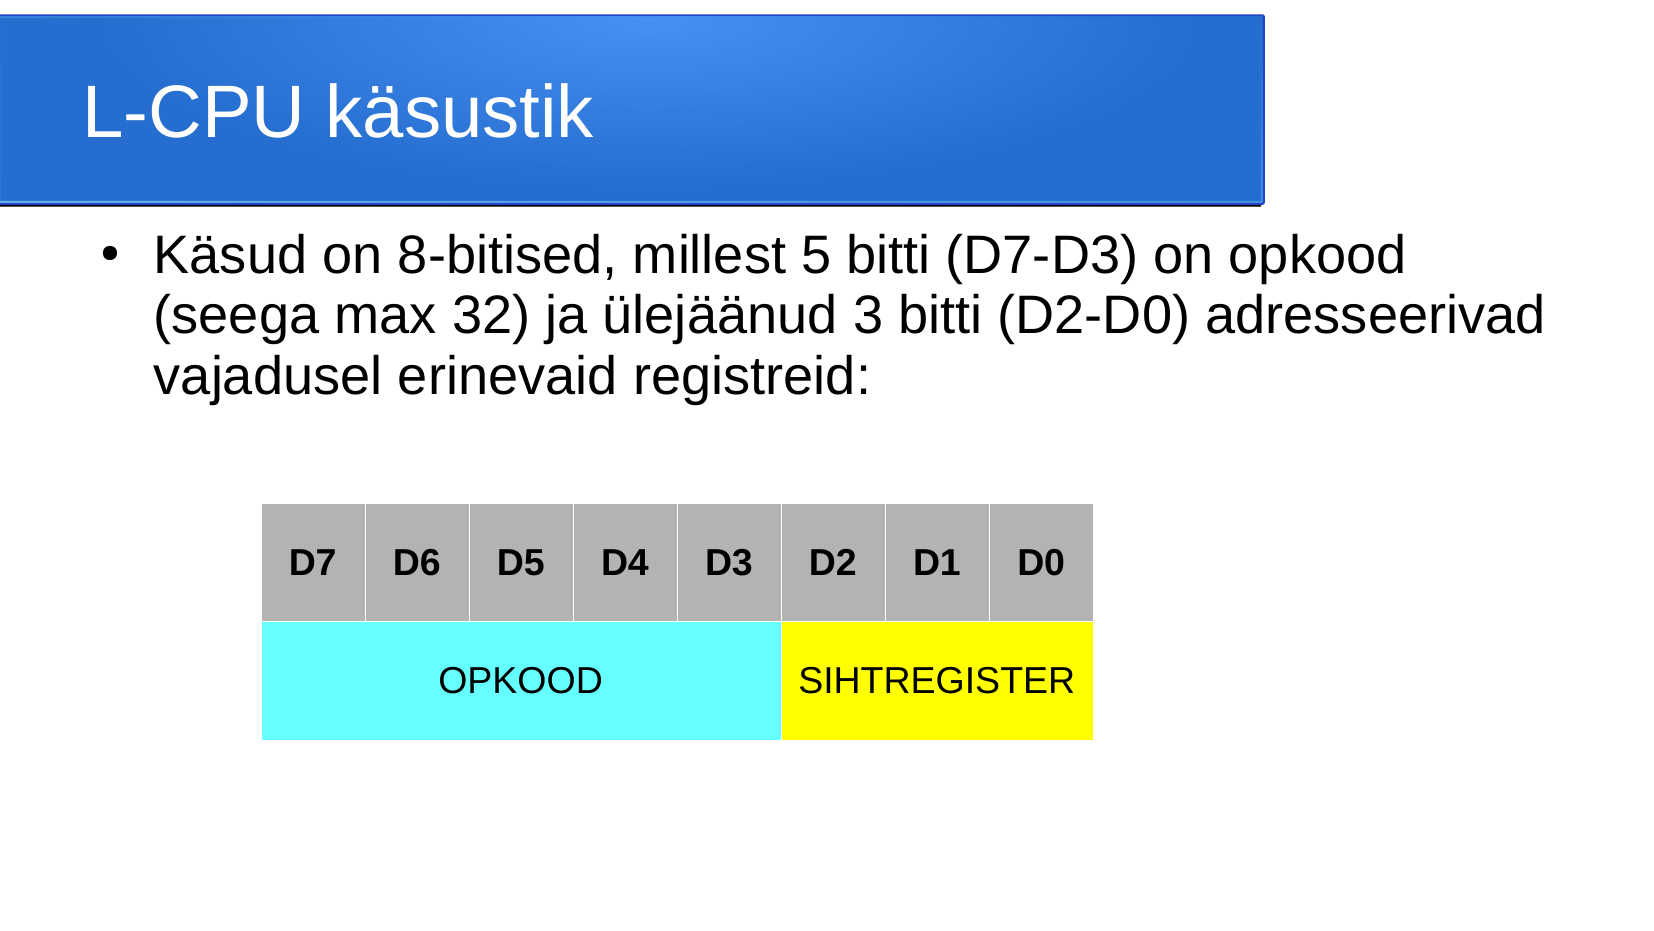

# L-CPU käsustik
Käsud on 8-bitised, millest 5 bitti (D7-D3) on opkood (seega max 32) ja ülejäänud 3 bitti (D2-D0) adresseerivad vajadusel erinevaid registreid:
| D7 | D6 | D5 | D4 | D3 | D2 | D1 | D0 |
| --- | --- | --- | --- | --- | --- | --- | --- |
| OPKOOD | | | | | SIHTREGISTER | | |